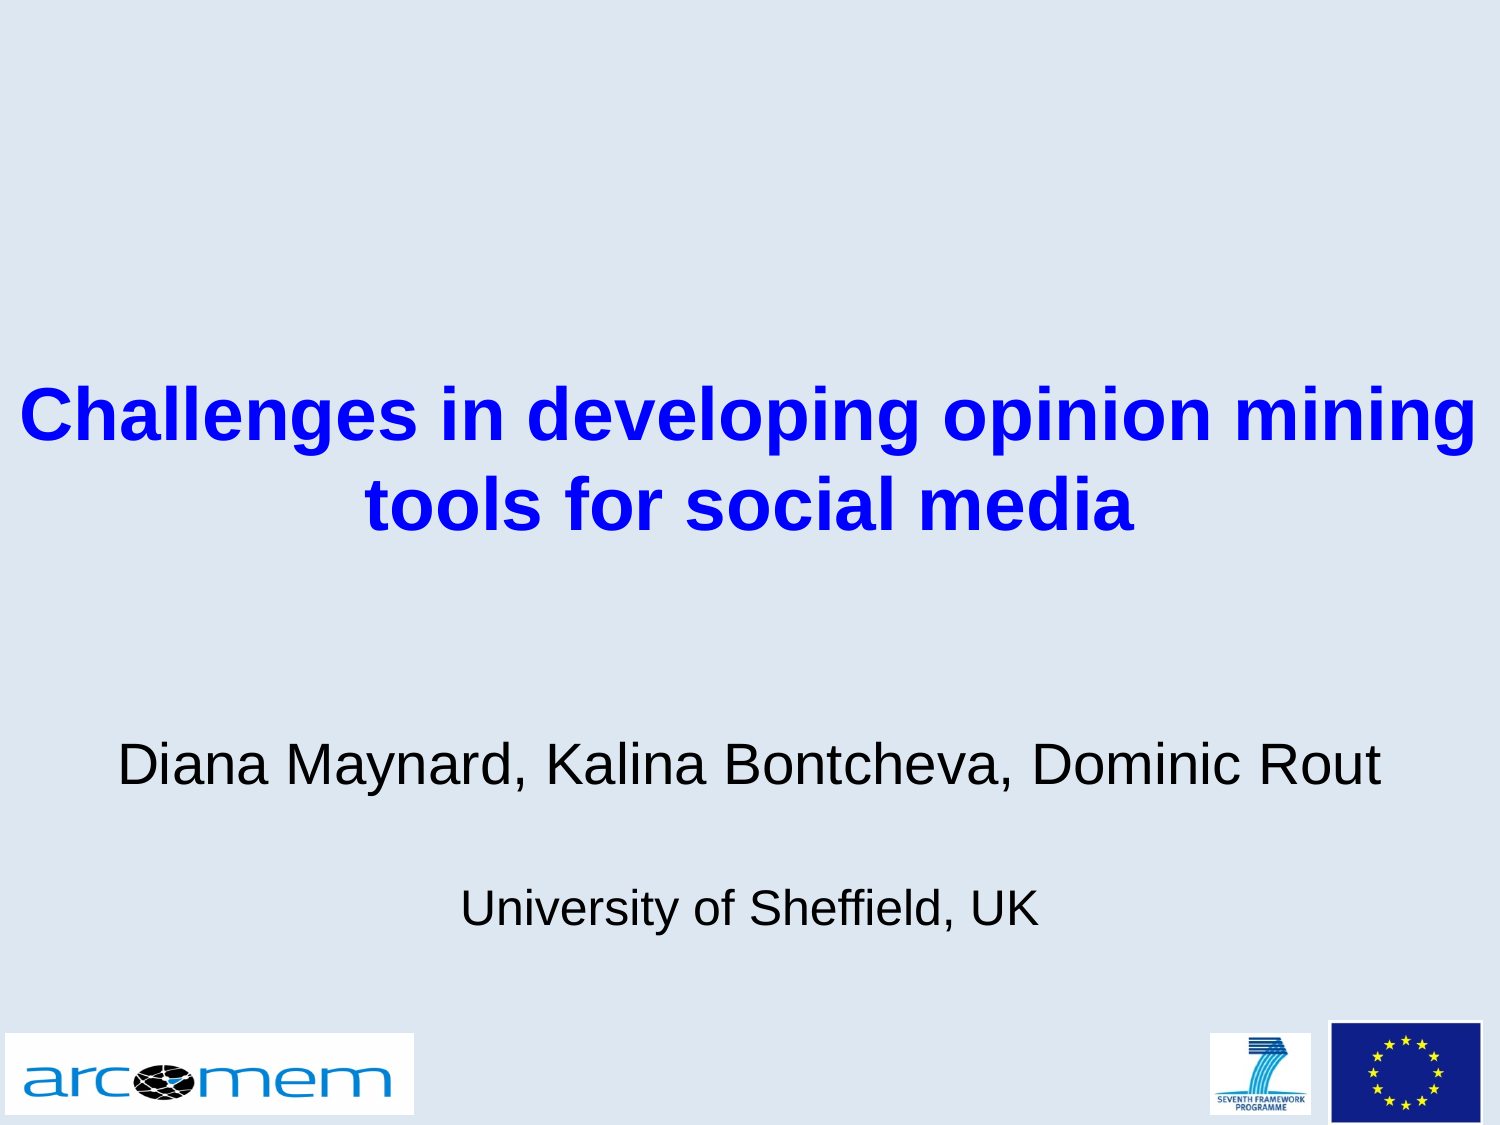

# Challenges in developing opinion mining tools for social media Diana Maynard, Kalina Bontcheva, Dominic Rout University of Sheffield, UK